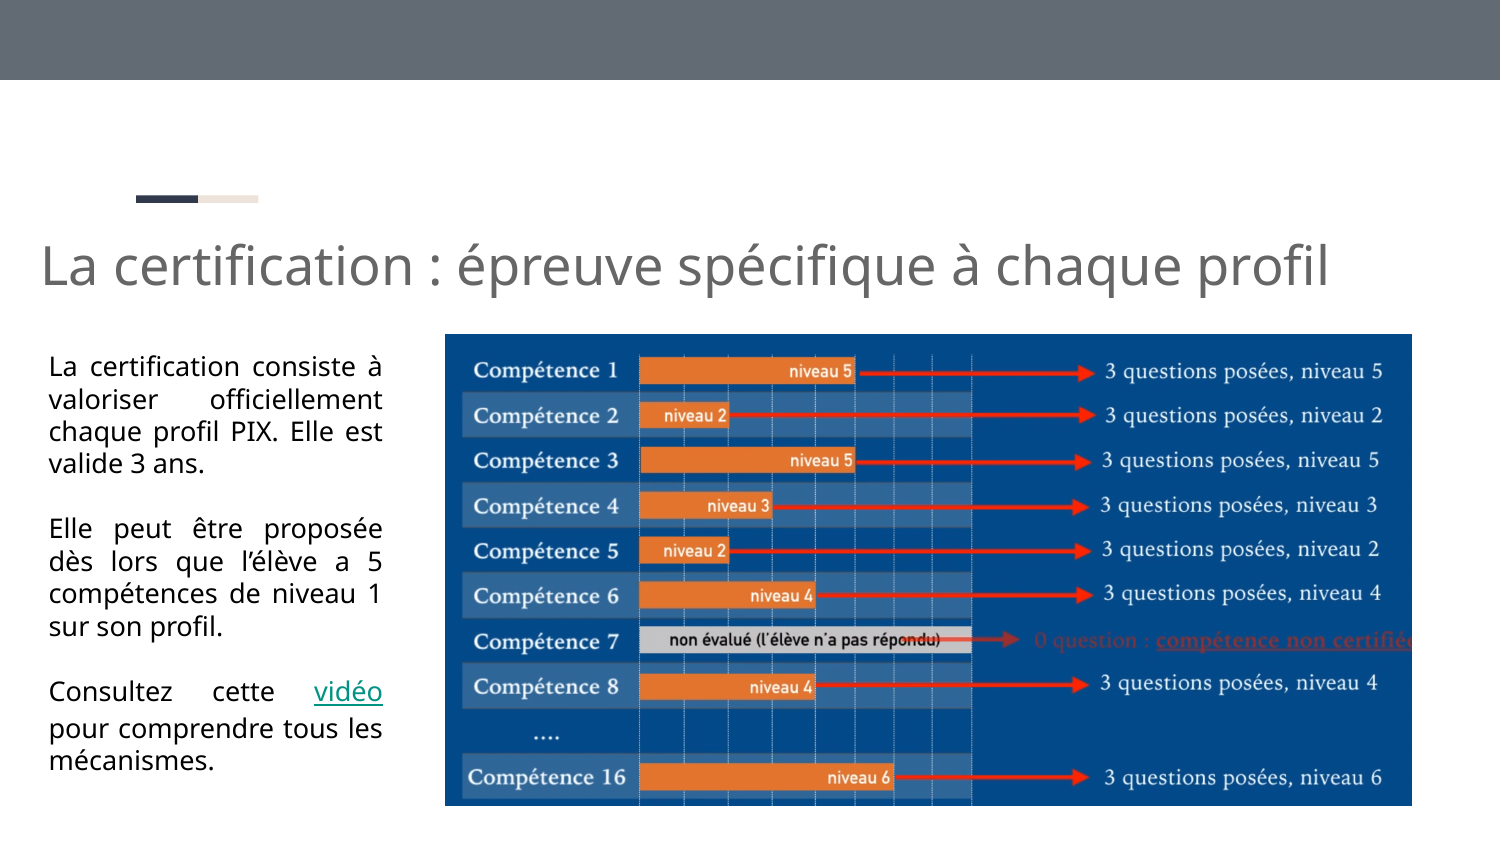

# La certification : épreuve spécifique à chaque profil
La certification consiste à valoriser officiellement chaque profil PIX. Elle est valide 3 ans.
Elle peut être proposée dès lors que l’élève a 5 compétences de niveau 1 sur son profil.
Consultez cette vidéo pour comprendre tous les mécanismes.